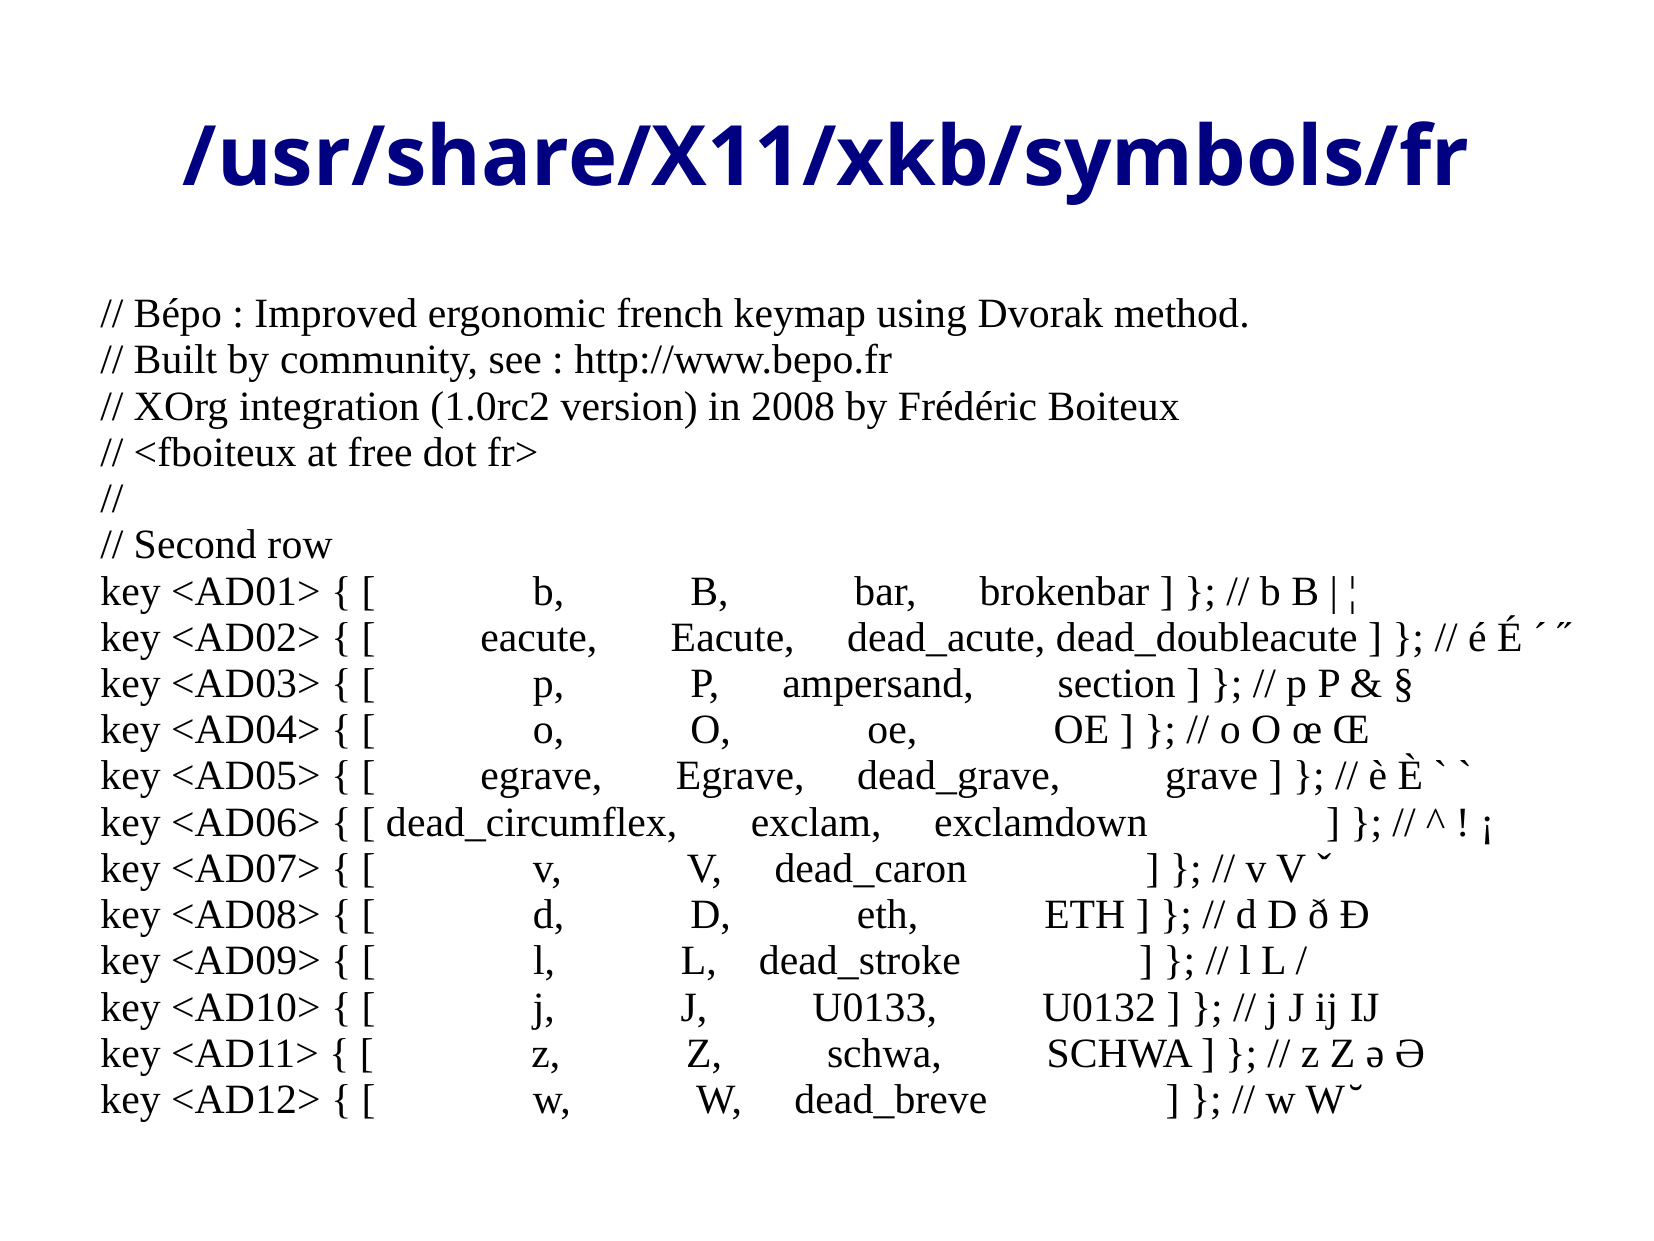

# /usr/share/X11/xkb/symbols/fr
// Bépo : Improved ergonomic french keymap using Dvorak method.
// Built by community, see : http://www.bepo.fr
// XOrg integration (1.0rc2 version) in 2008 by Frédéric Boiteux
// <fboiteux at free dot fr>
//
// Second row
key <AD01> { [ b, B, bar, brokenbar ] }; // b B | ¦
key <AD02> { [ eacute, Eacute, dead_acute, dead_doubleacute ] }; // é É ˊ ˝
key <AD03> { [ p, P, ampersand, section ] }; // p P & §
key <AD04> { [ o, O, oe, OE ] }; // o O œ Œ
key <AD05> { [ egrave, Egrave, dead_grave, grave ] }; // è È ` `
key <AD06> { [ dead_circumflex, exclam, exclamdown ] }; // ^ ! ¡
key <AD07> { [ v, V, dead_caron ] }; // v V ˇ
key <AD08> { [ d, D, eth, ETH ] }; // d D ð Ð
key <AD09> { [ l, L, dead_stroke ] }; // l L /
key <AD10> { [ j, J, U0133, U0132 ] }; // j J ĳ Ĳ
key <AD11> { [ z, Z, schwa, SCHWA ] }; // z Z ə Ə
key <AD12> { [ w, W, dead_breve ] }; // w W ̆